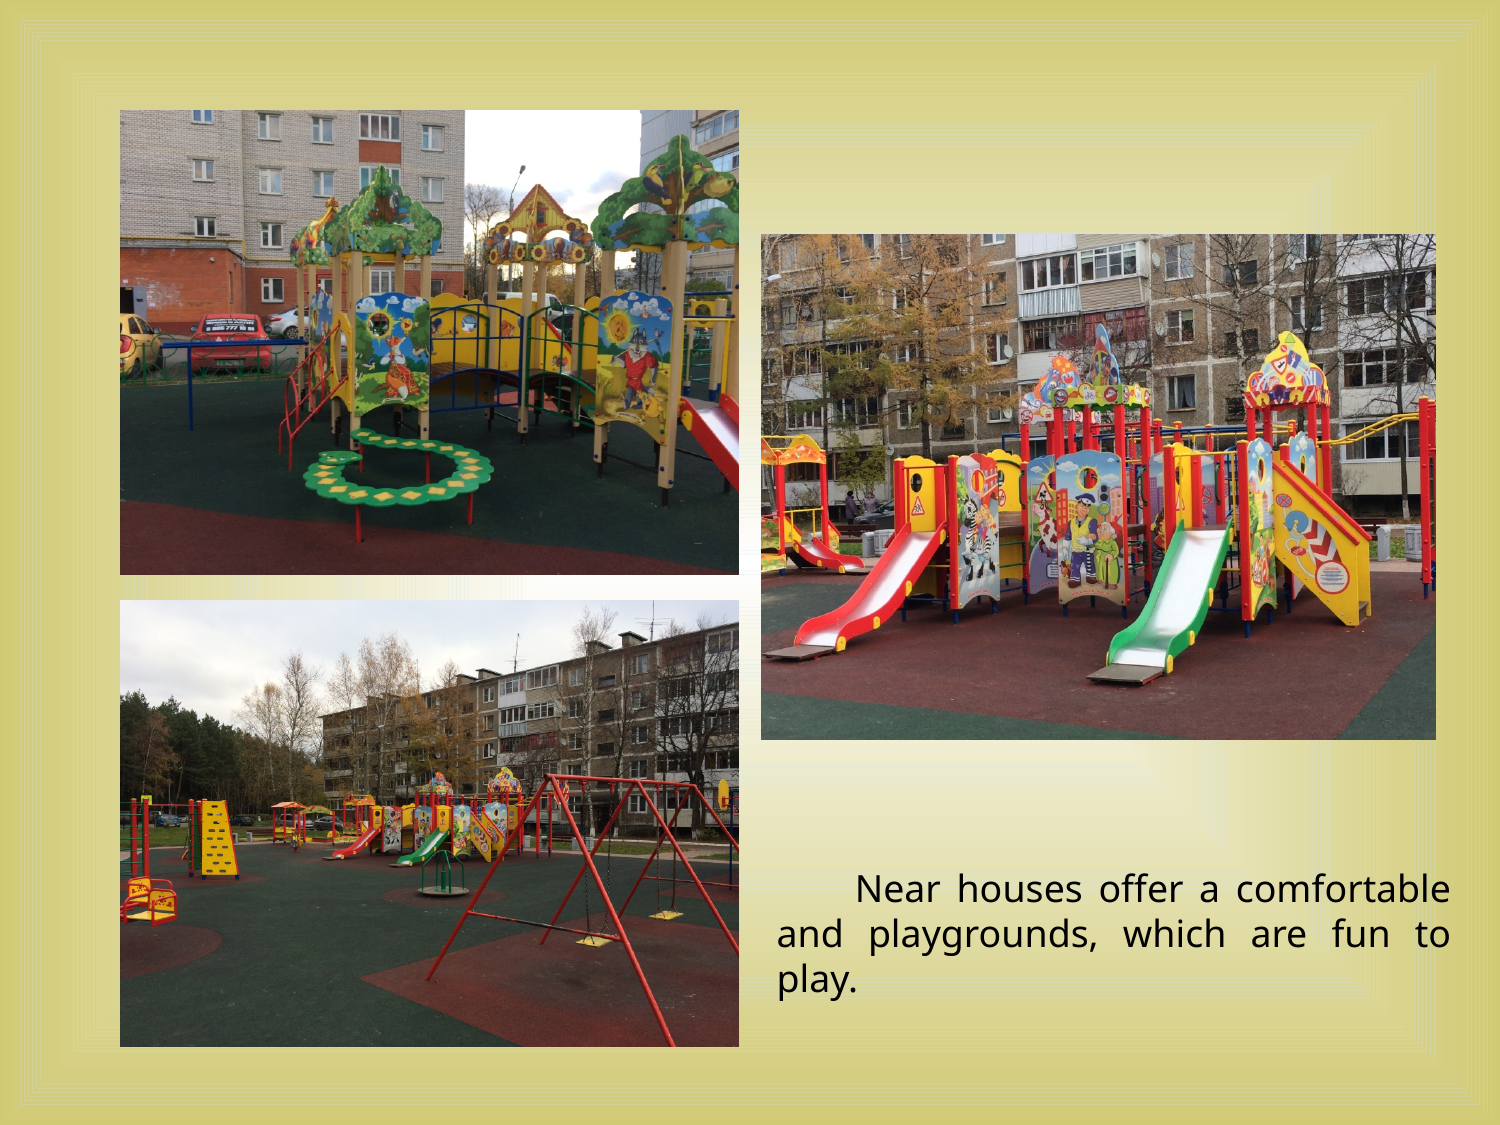

Near houses offer a comfortable and playgrounds, which are fun to play.